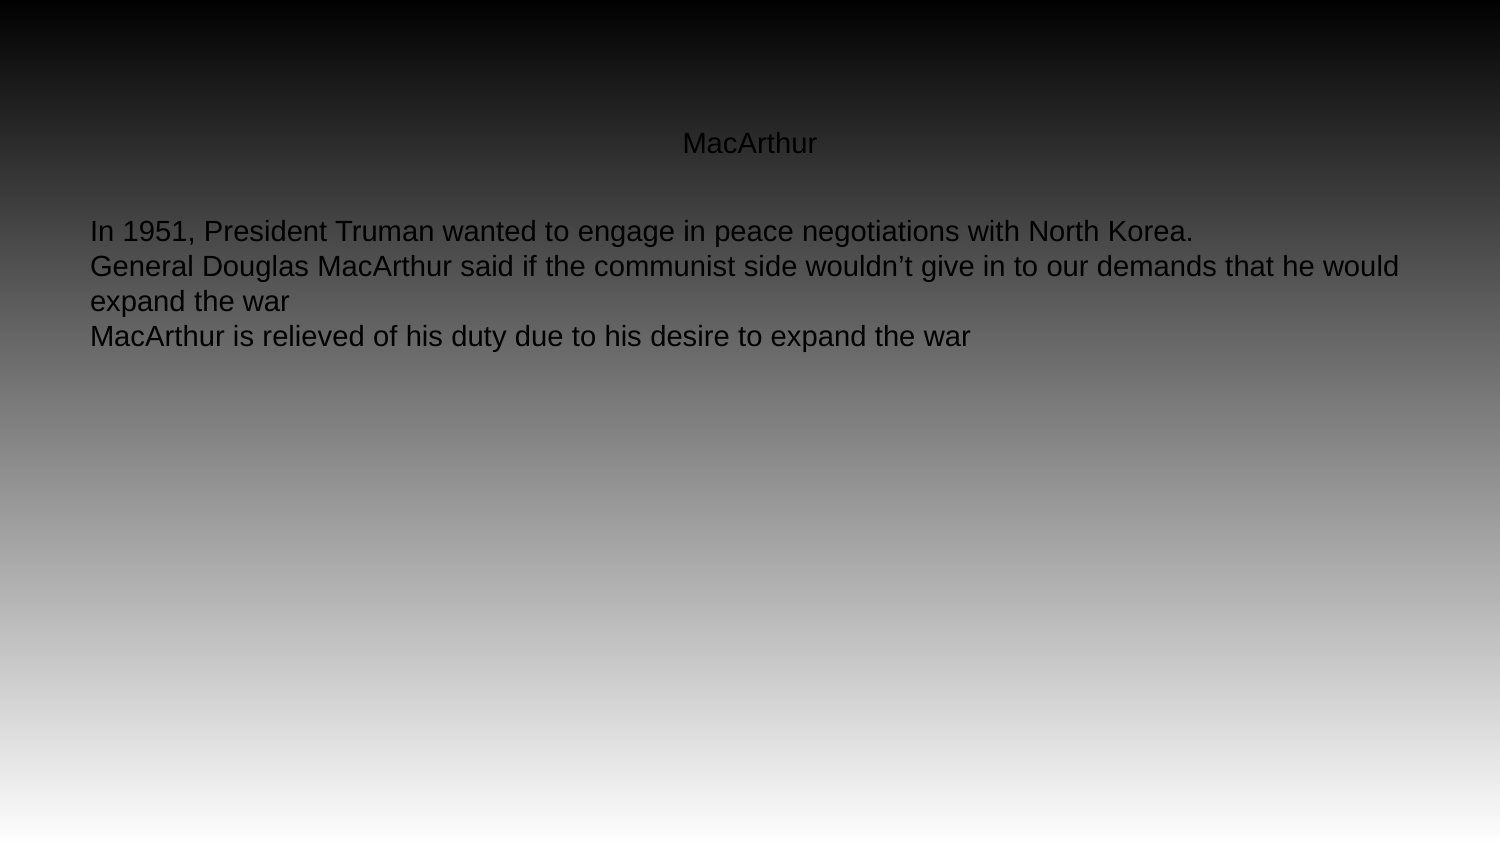

# MacArthur
In 1951, President Truman wanted to engage in peace negotiations with North Korea.
General Douglas MacArthur said if the communist side wouldn’t give in to our demands that he would expand the war
MacArthur is relieved of his duty due to his desire to expand the war